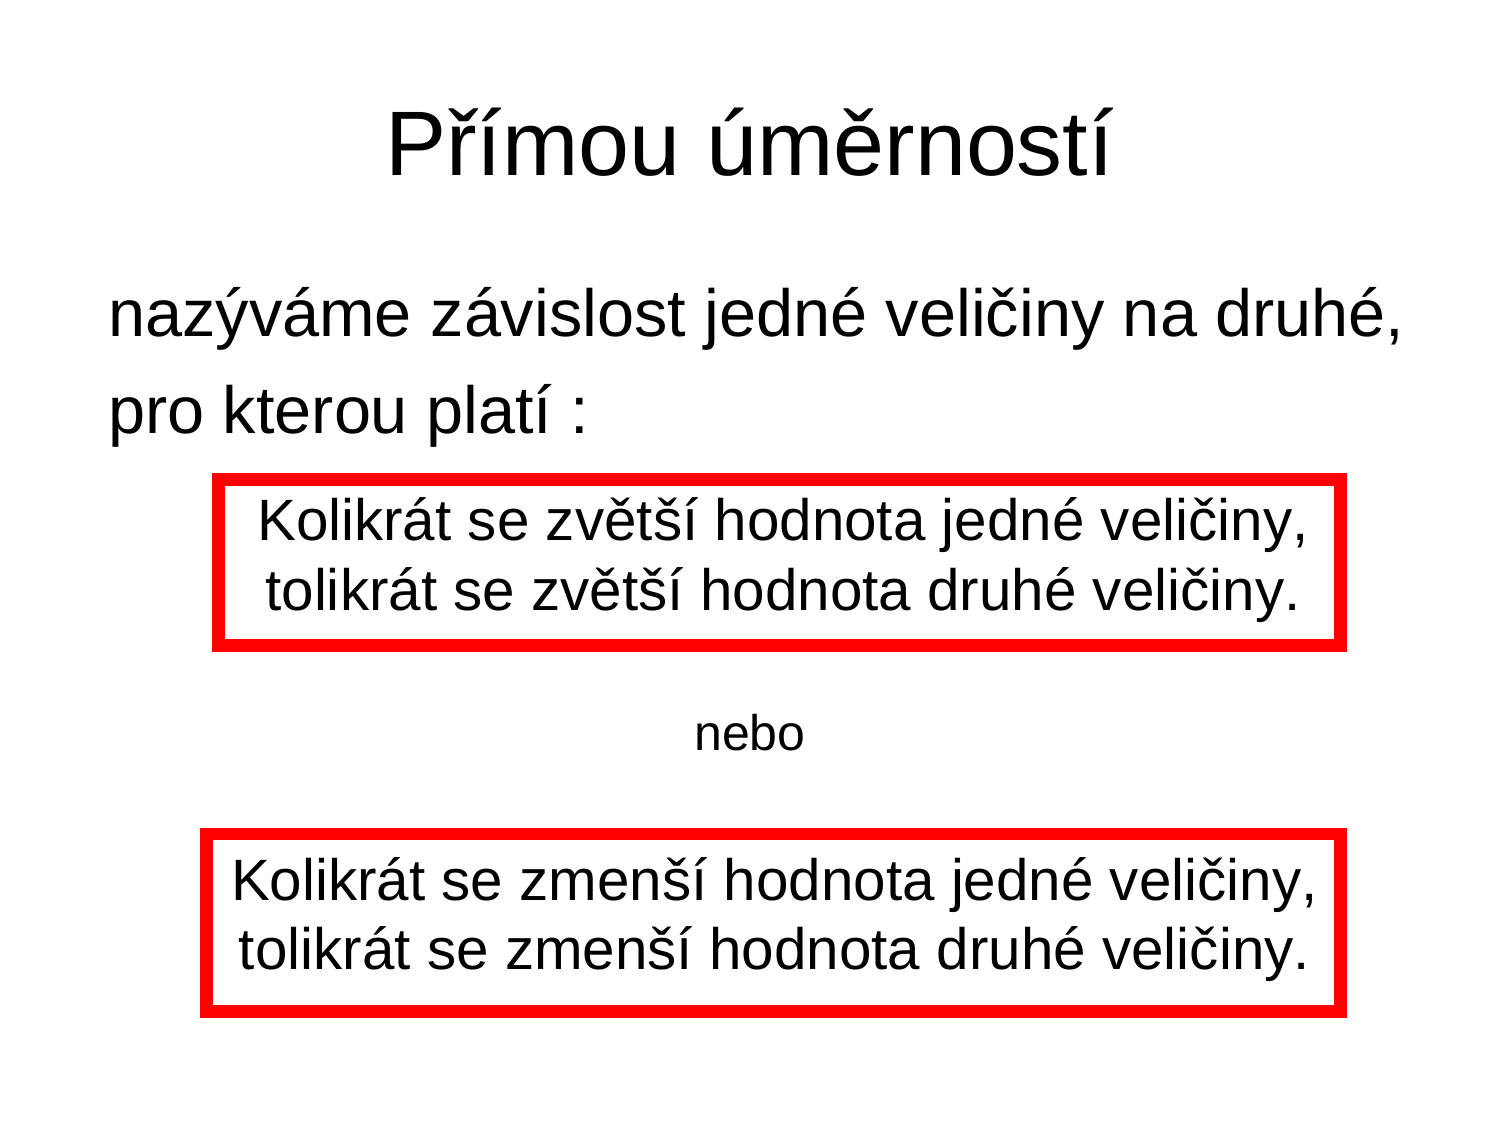

# Přímou úměrností
 nazýváme závislost jedné veličiny na druhé,
 pro kterou platí :
Kolikrát se zvětší hodnota jedné veličiny, tolikrát se zvětší hodnota druhé veličiny.
nebo
Kolikrát se zmenší hodnota jedné veličiny, tolikrát se zmenší hodnota druhé veličiny.